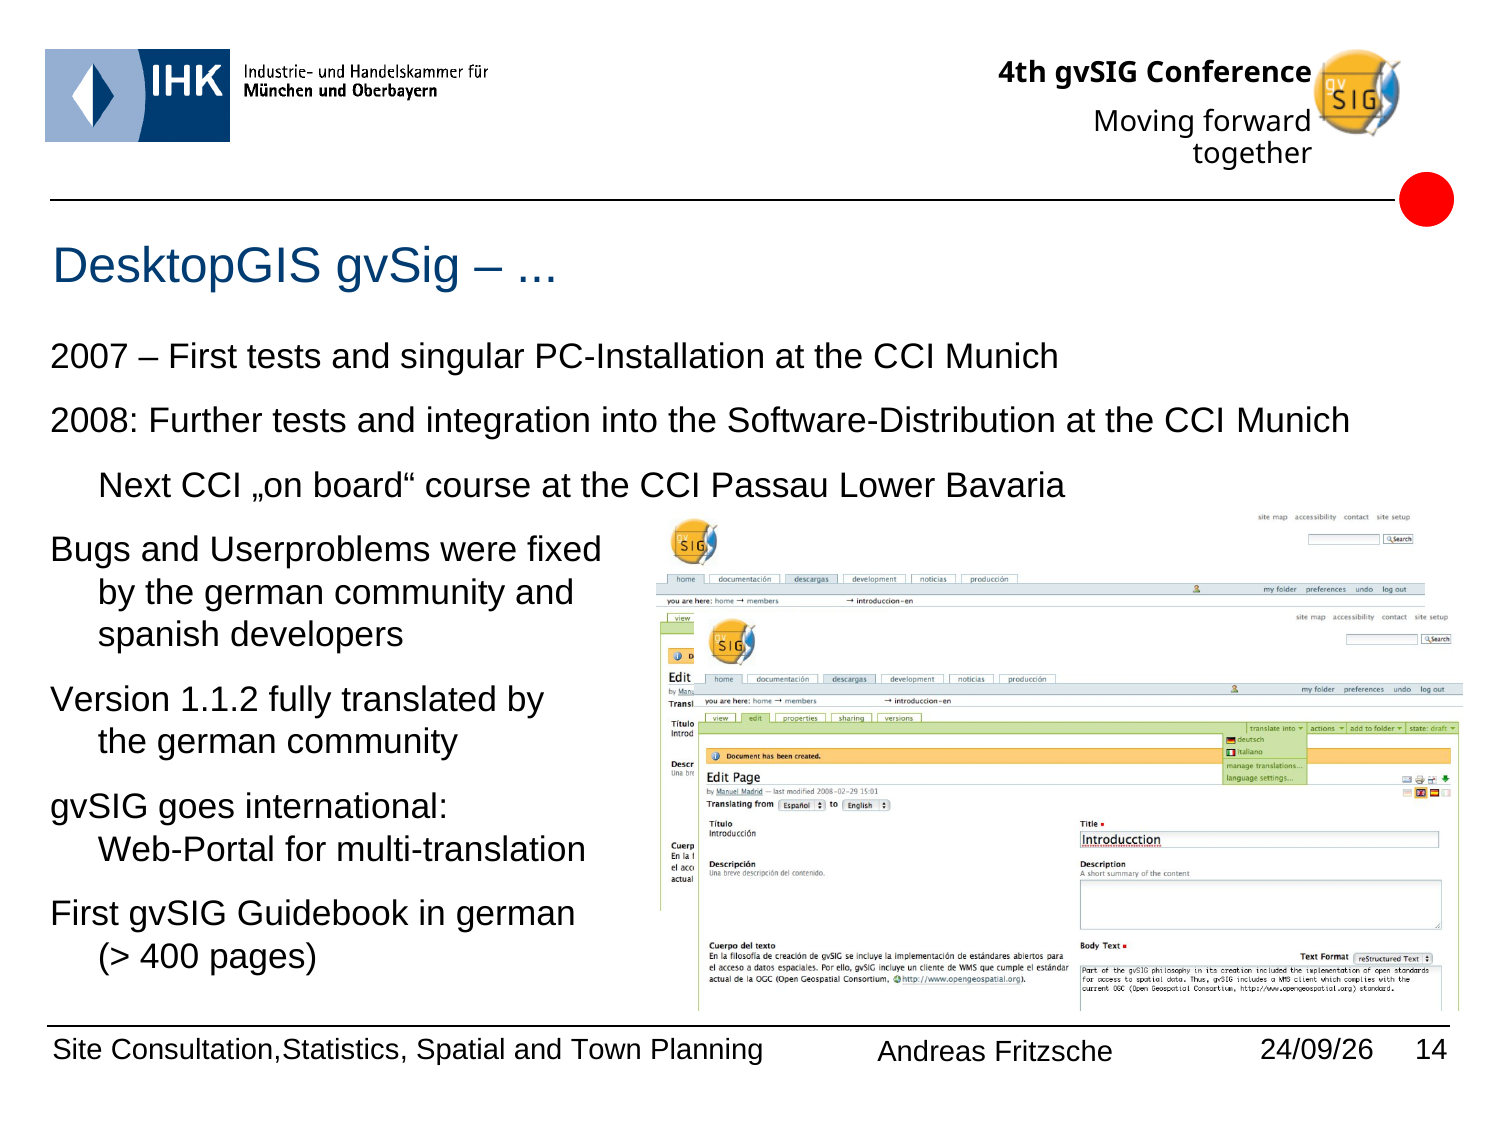

DesktopGIS gvSig – ...
2007 – First tests and singular PC-Installation at the CCI Munich
2008: Further tests and integration into the Software-Distribution at the CCI Munich
Next CCI „on board“ course at the CCI Passau Lower Bavaria
Bugs and Userproblems were fixed
by the german community and
spanish developers
Version 1.1.2 fully translated by
the german community
gvSIG goes international:
Web-Portal for multi-translation
First gvSIG Guidebook in german
(> 400 pages)
14